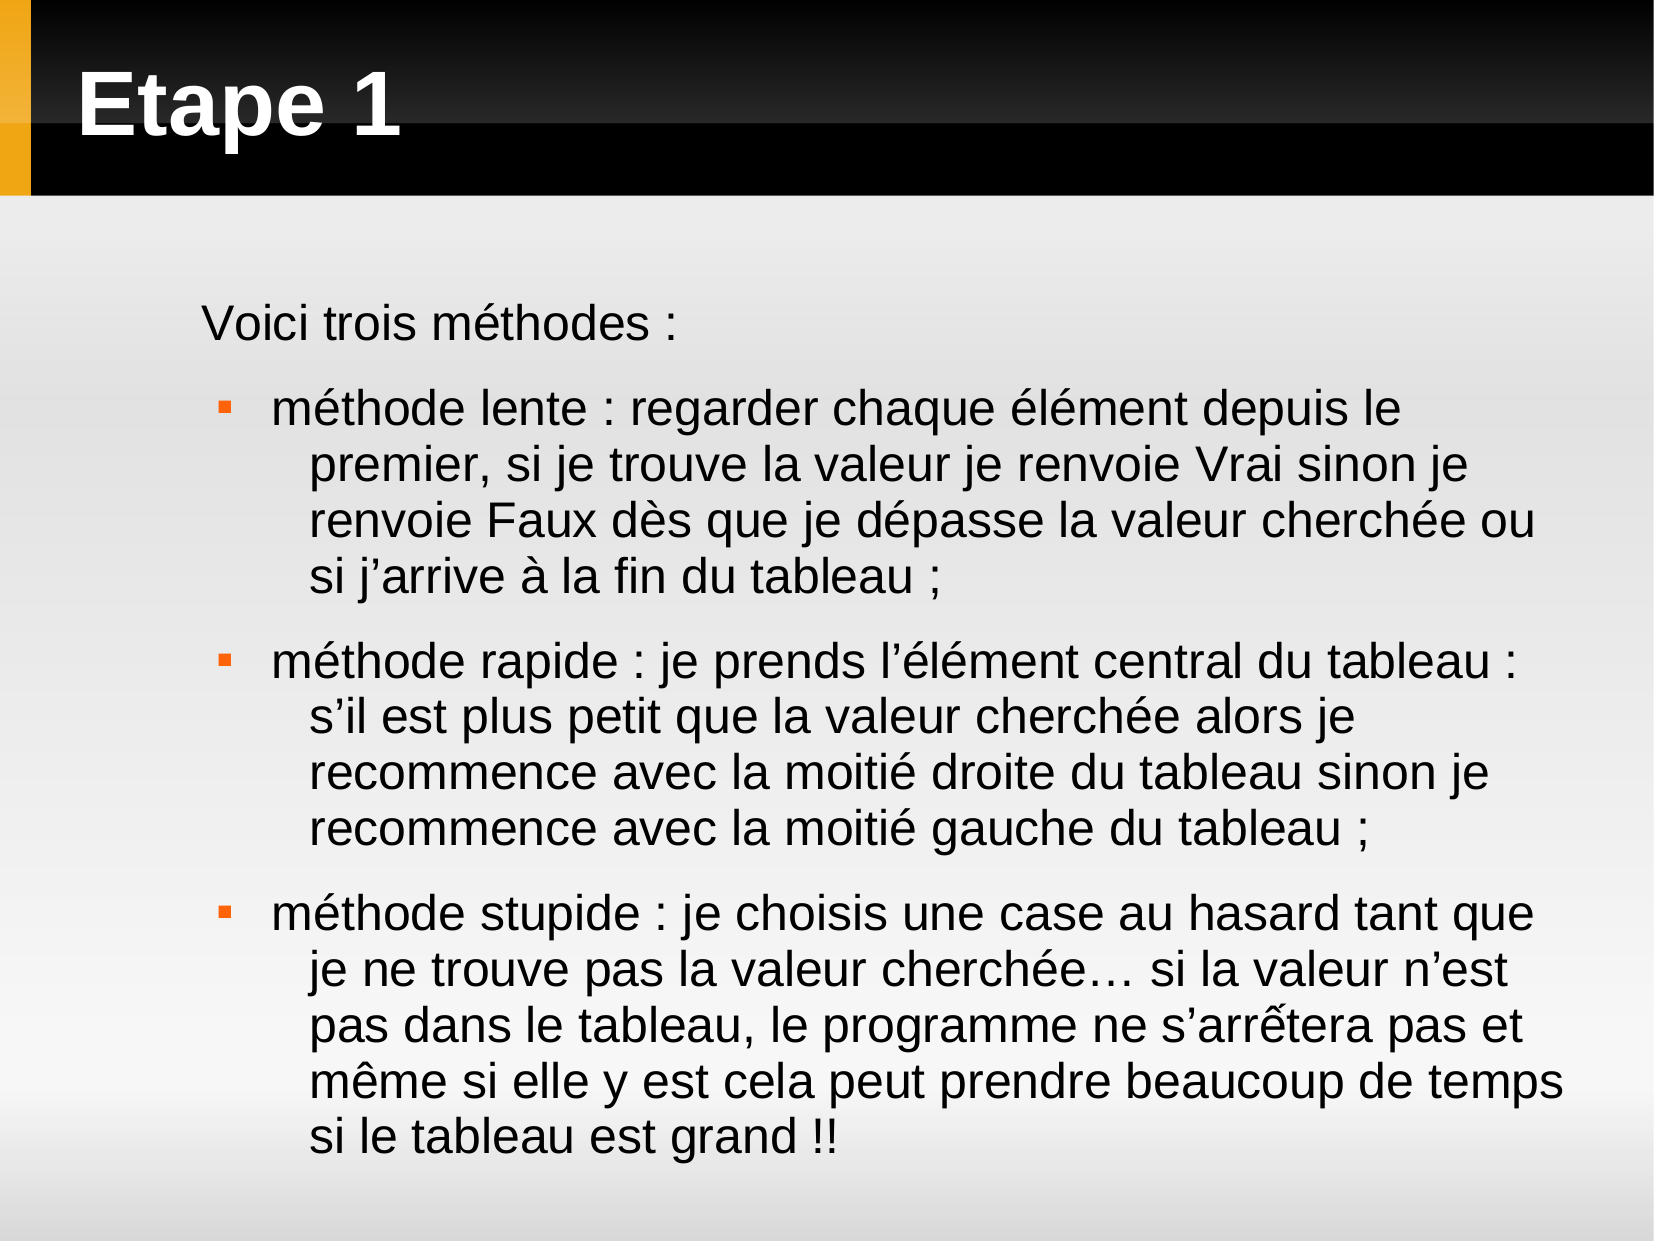

Etape 1
# Voici trois méthodes :
méthode lente : regarder chaque élément depuis le premier, si je trouve la valeur je renvoie Vrai sinon je renvoie Faux dès que je dépasse la valeur cherchée ou si j’arrive à la fin du tableau ;
méthode rapide : je prends l’élément central du tableau : s’il est plus petit que la valeur cherchée alors je recommence avec la moitié droite du tableau sinon je recommence avec la moitié gauche du tableau ;
méthode stupide : je choisis une case au hasard tant que je ne trouve pas la valeur cherchée… si la valeur n’est pas dans le tableau, le programme ne s’arrếtera pas et même si elle y est cela peut prendre beaucoup de temps si le tableau est grand !!